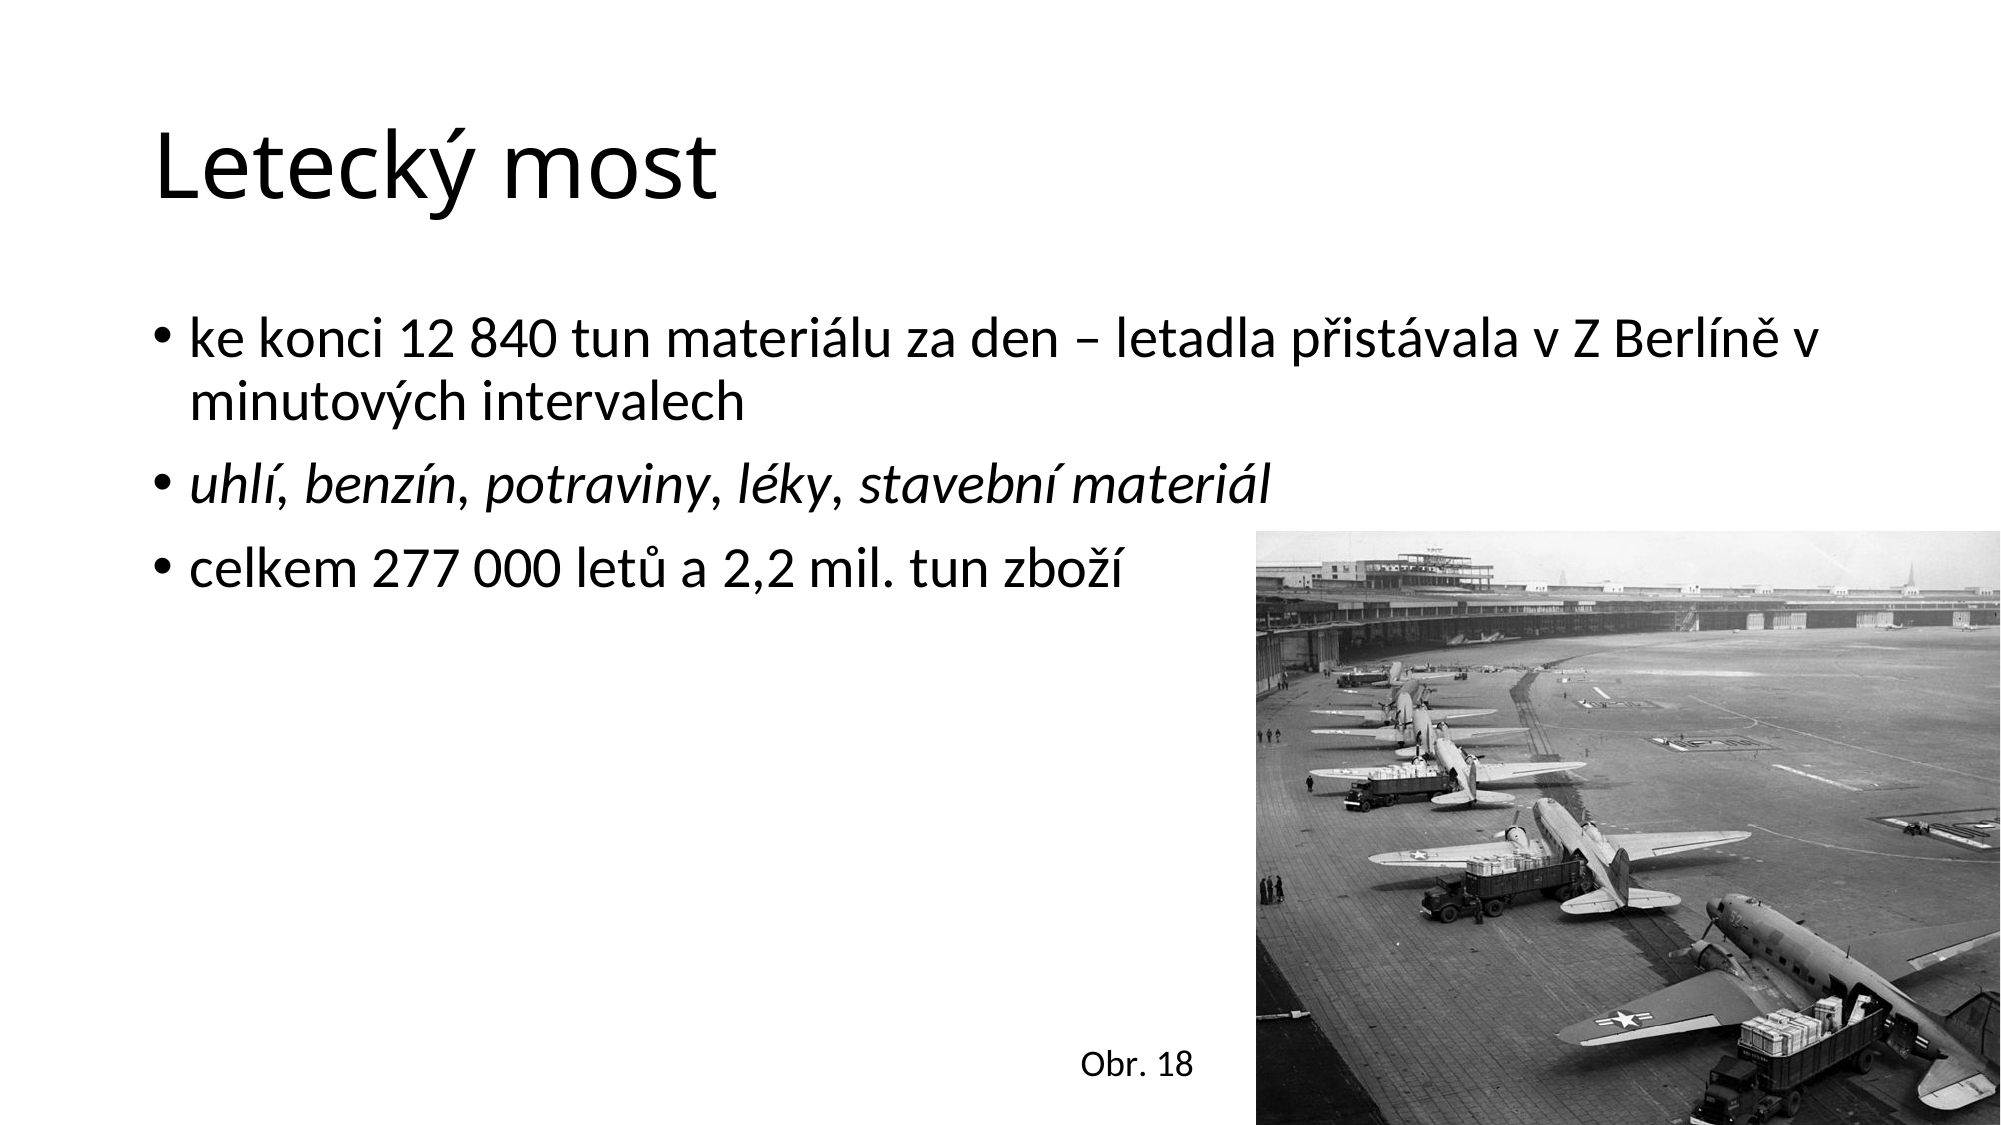

# Letecký most
ke konci 12 840 tun materiálu za den – letadla přistávala v Z Berlíně v minutových intervalech
uhlí, benzín, potraviny, léky, stavební materiál
celkem 277 000 letů a 2,2 mil. tun zboží
Obr. 18